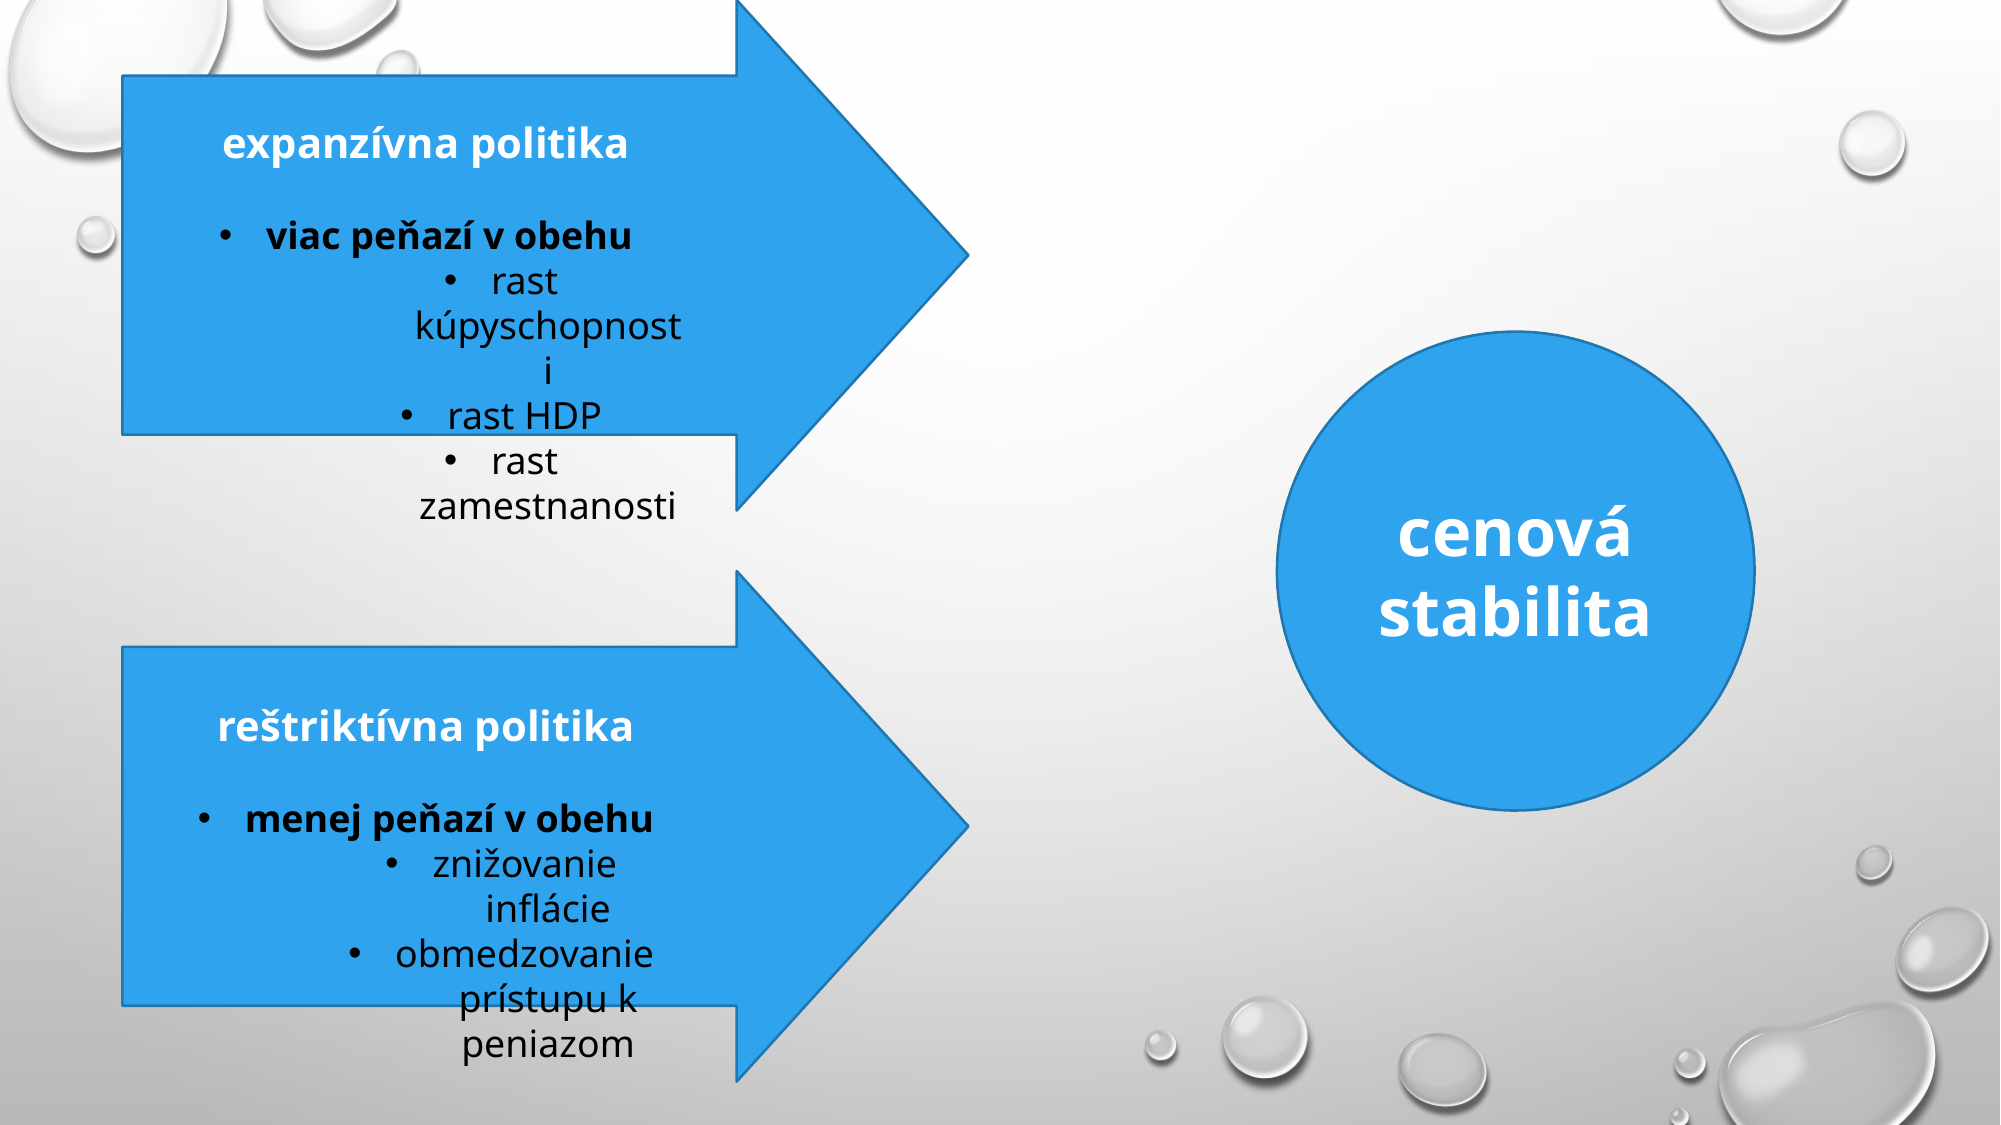

expanzívna politika
viac peňazí v obehu
rast kúpyschopnosti
rast HDP
rast zamestnanosti
cenová stabilita
reštriktívna politika
menej peňazí v obehu
znižovanie inflácie
obmedzovanie prístupu k peniazom